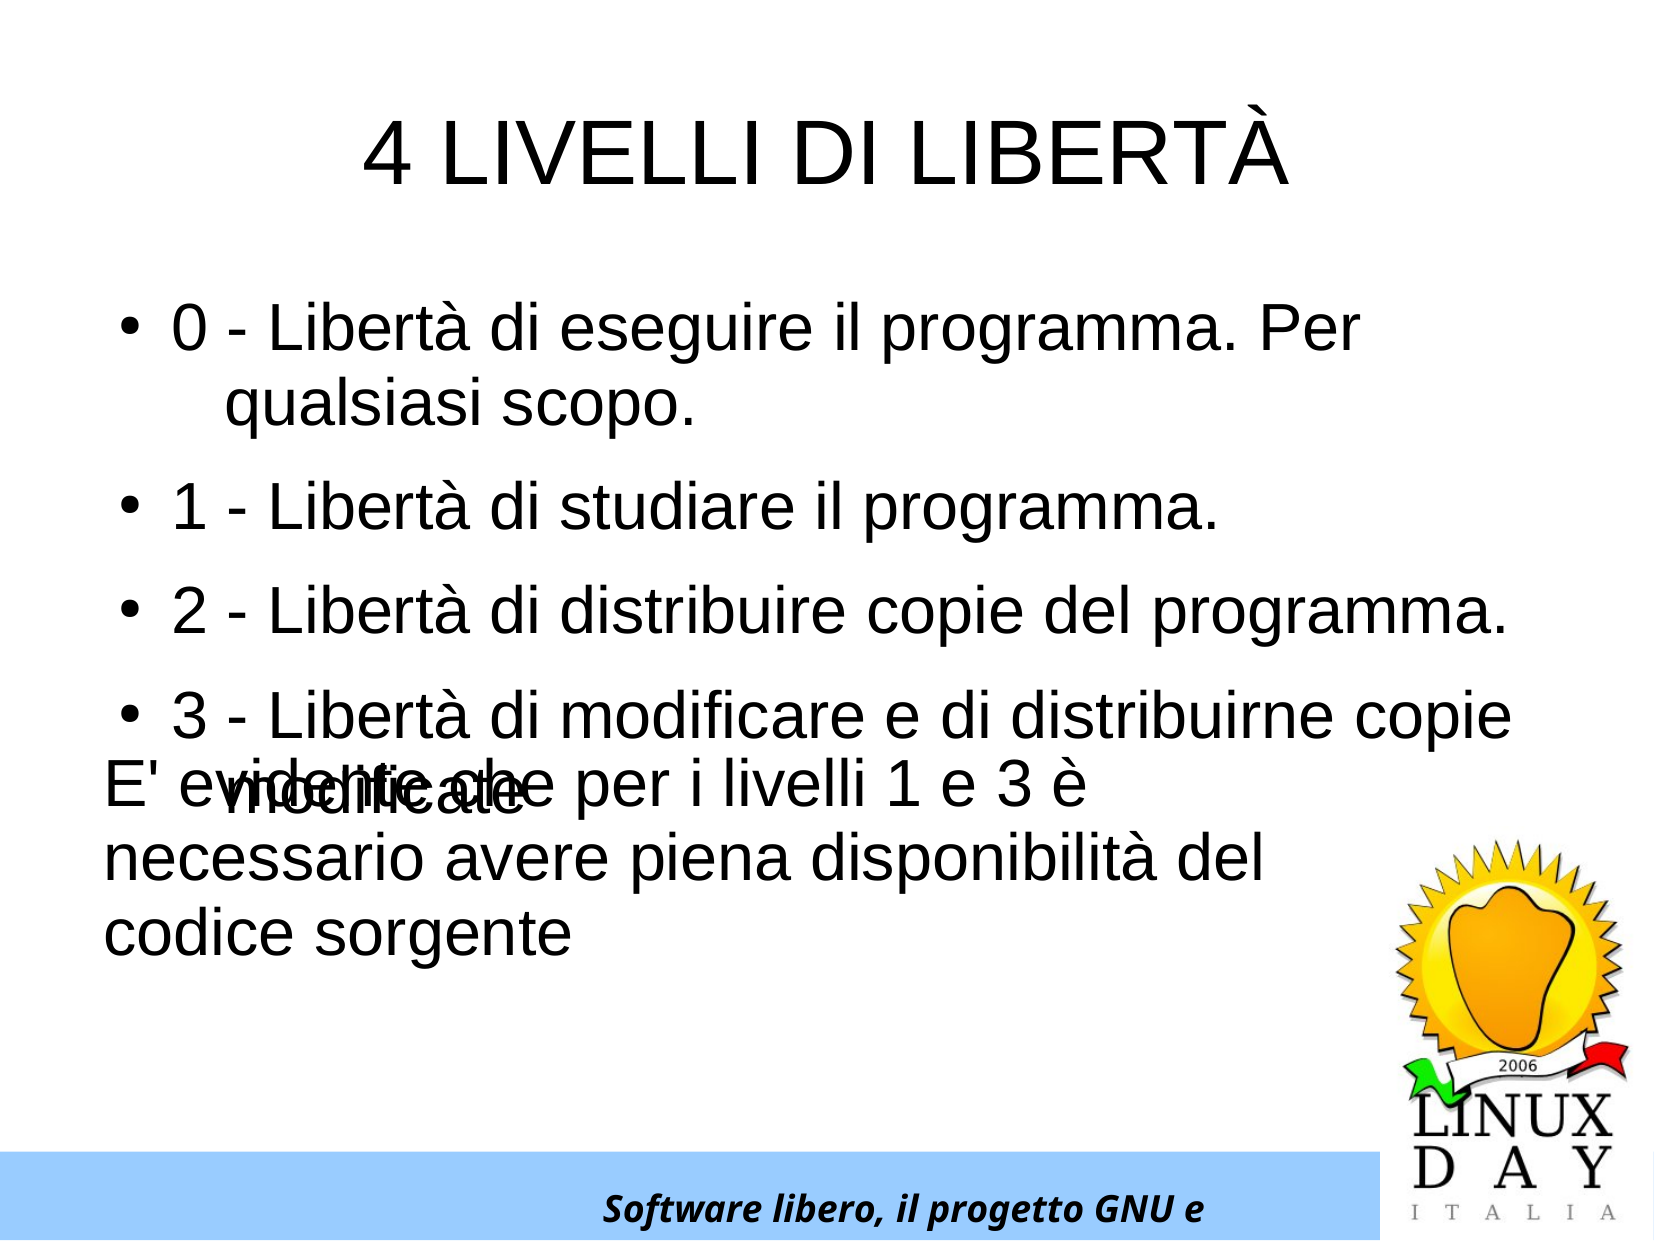

# 4 LIVELLI DI LIBERTÀ
0 - Libertà di eseguire il programma. Per qualsiasi scopo.
1 - Libertà di studiare il programma.
2 - Libertà di distribuire copie del programma.
3 - Libertà di modificare e di distribuirne copie modificate
E' evidente che per i livelli 1 e 3 è necessario avere piena disponibilità del codice sorgente
Software libero, il progetto GNU e Linux